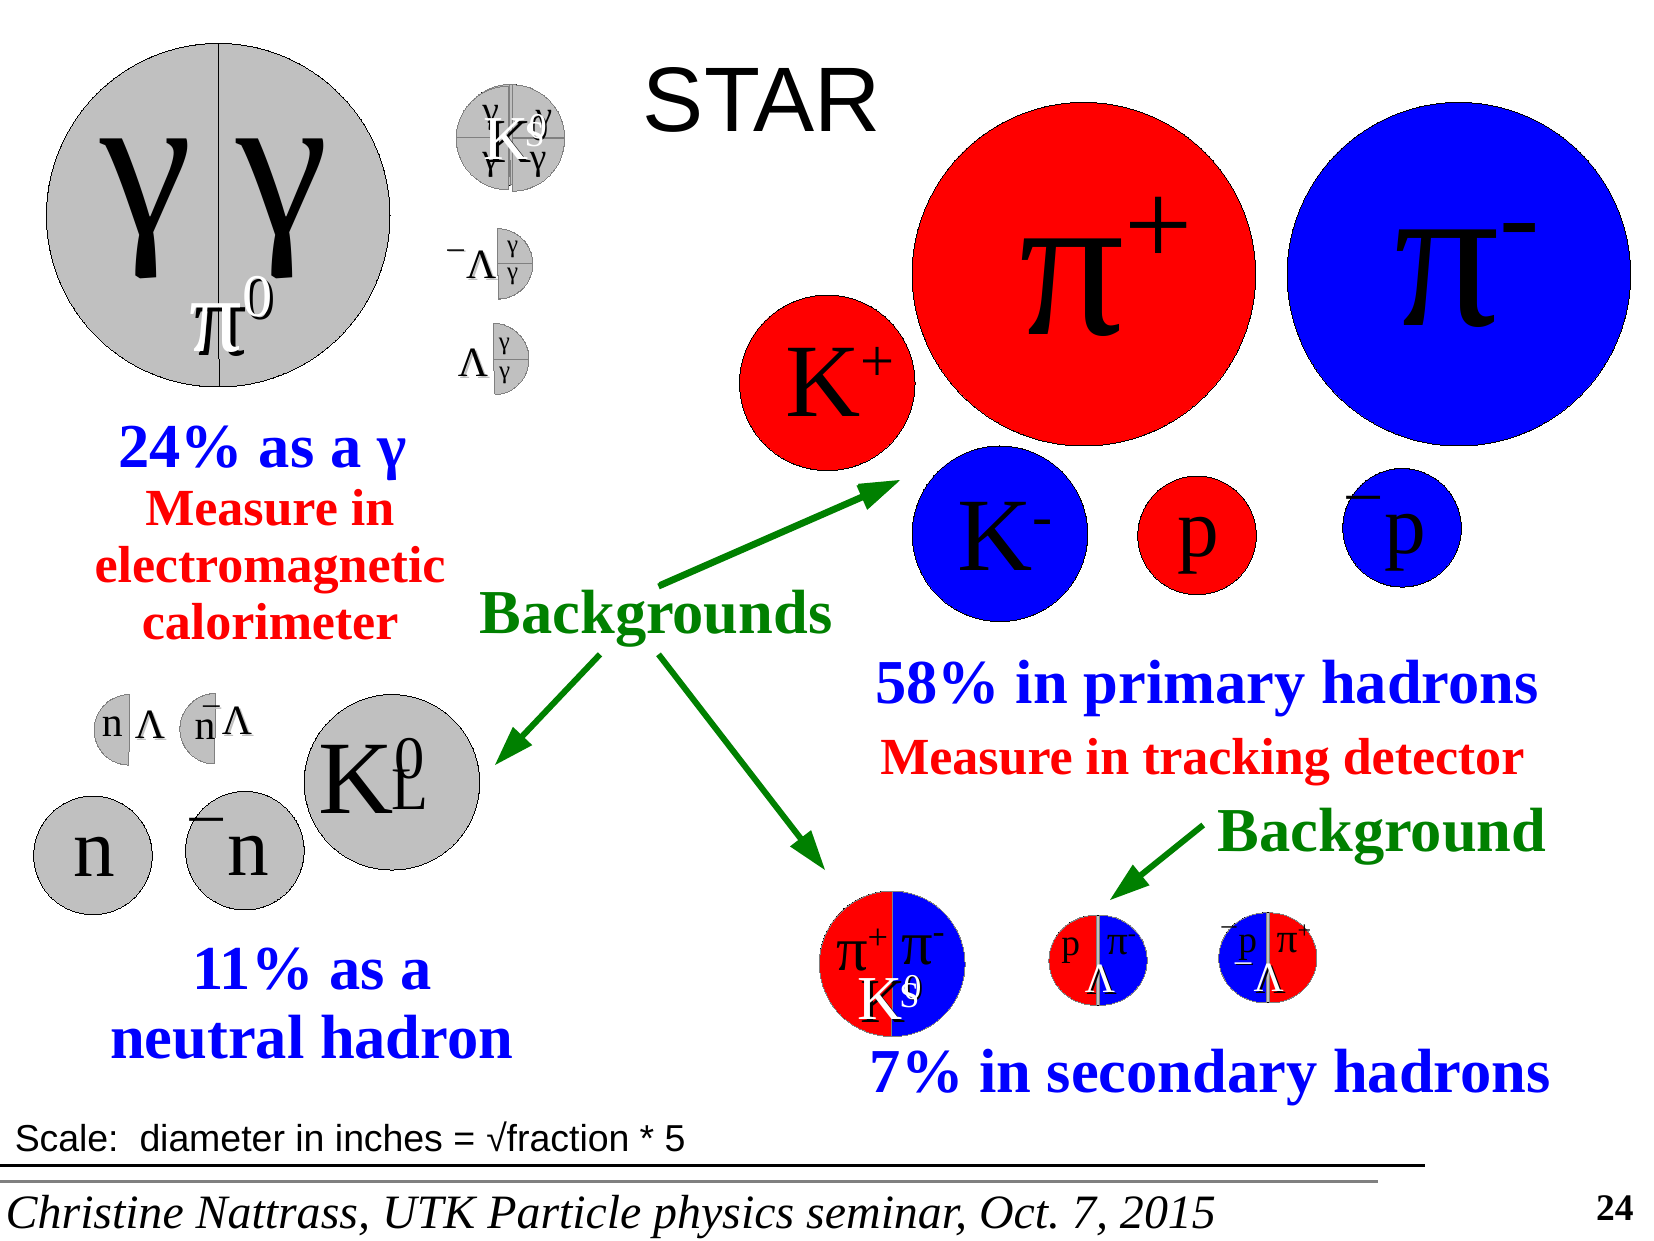

# STAR
γ
γ
π0
S
K0
γ
γ
π0
π0
γ
γ
γ
γ
`Λ
γ
Λ
γ
24% as a γ
π+
π-
K+
K-
`p
p
58% in primary hadrons
Measure in electromagnetic calorimeter
Backgrounds
`Λ
n
Λ
n
L
K0
`n
n
11% as a neutral hadron
Measure in tracking detector
Background
π-
π+
S
K0
π+
`p
`Λ
π-
p
Λ
7% in secondary hadrons
Scale: diameter in inches = √fraction * 5